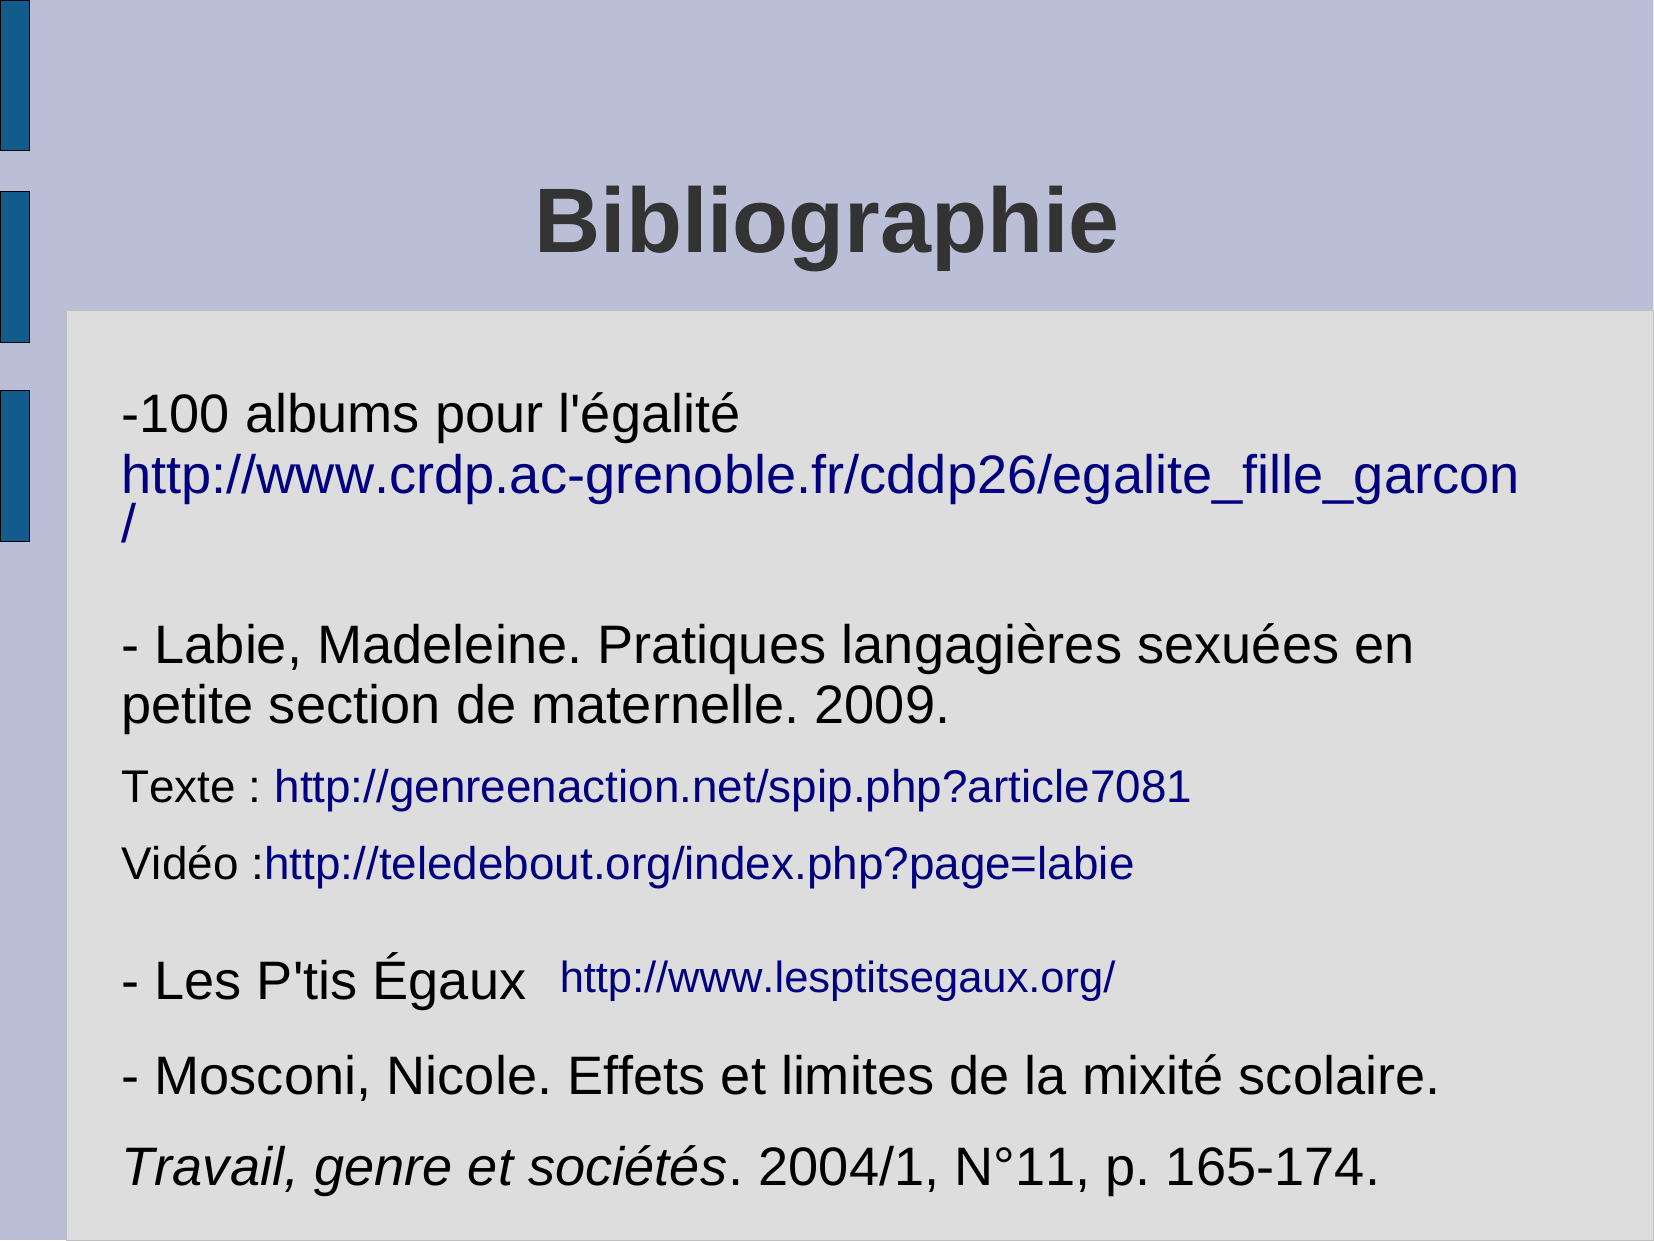

# Bibliographie
-100 albums pour l'égalité http://www.crdp.ac-grenoble.fr/cddp26/egalite_fille_garcon/
- Labie, Madeleine. Pratiques langagières sexuées en petite section de maternelle. 2009.
Texte : http://genreenaction.net/spip.php?article7081
Vidéo :http://teledebout.org/index.php?page=labie
- Les P'tis Égaux http://www.lesptitsegaux.org/
- Mosconi, Nicole. Effets et limites de la mixité scolaire. Travail, genre et sociétés. 2004/1, N°11, p. 165-174.